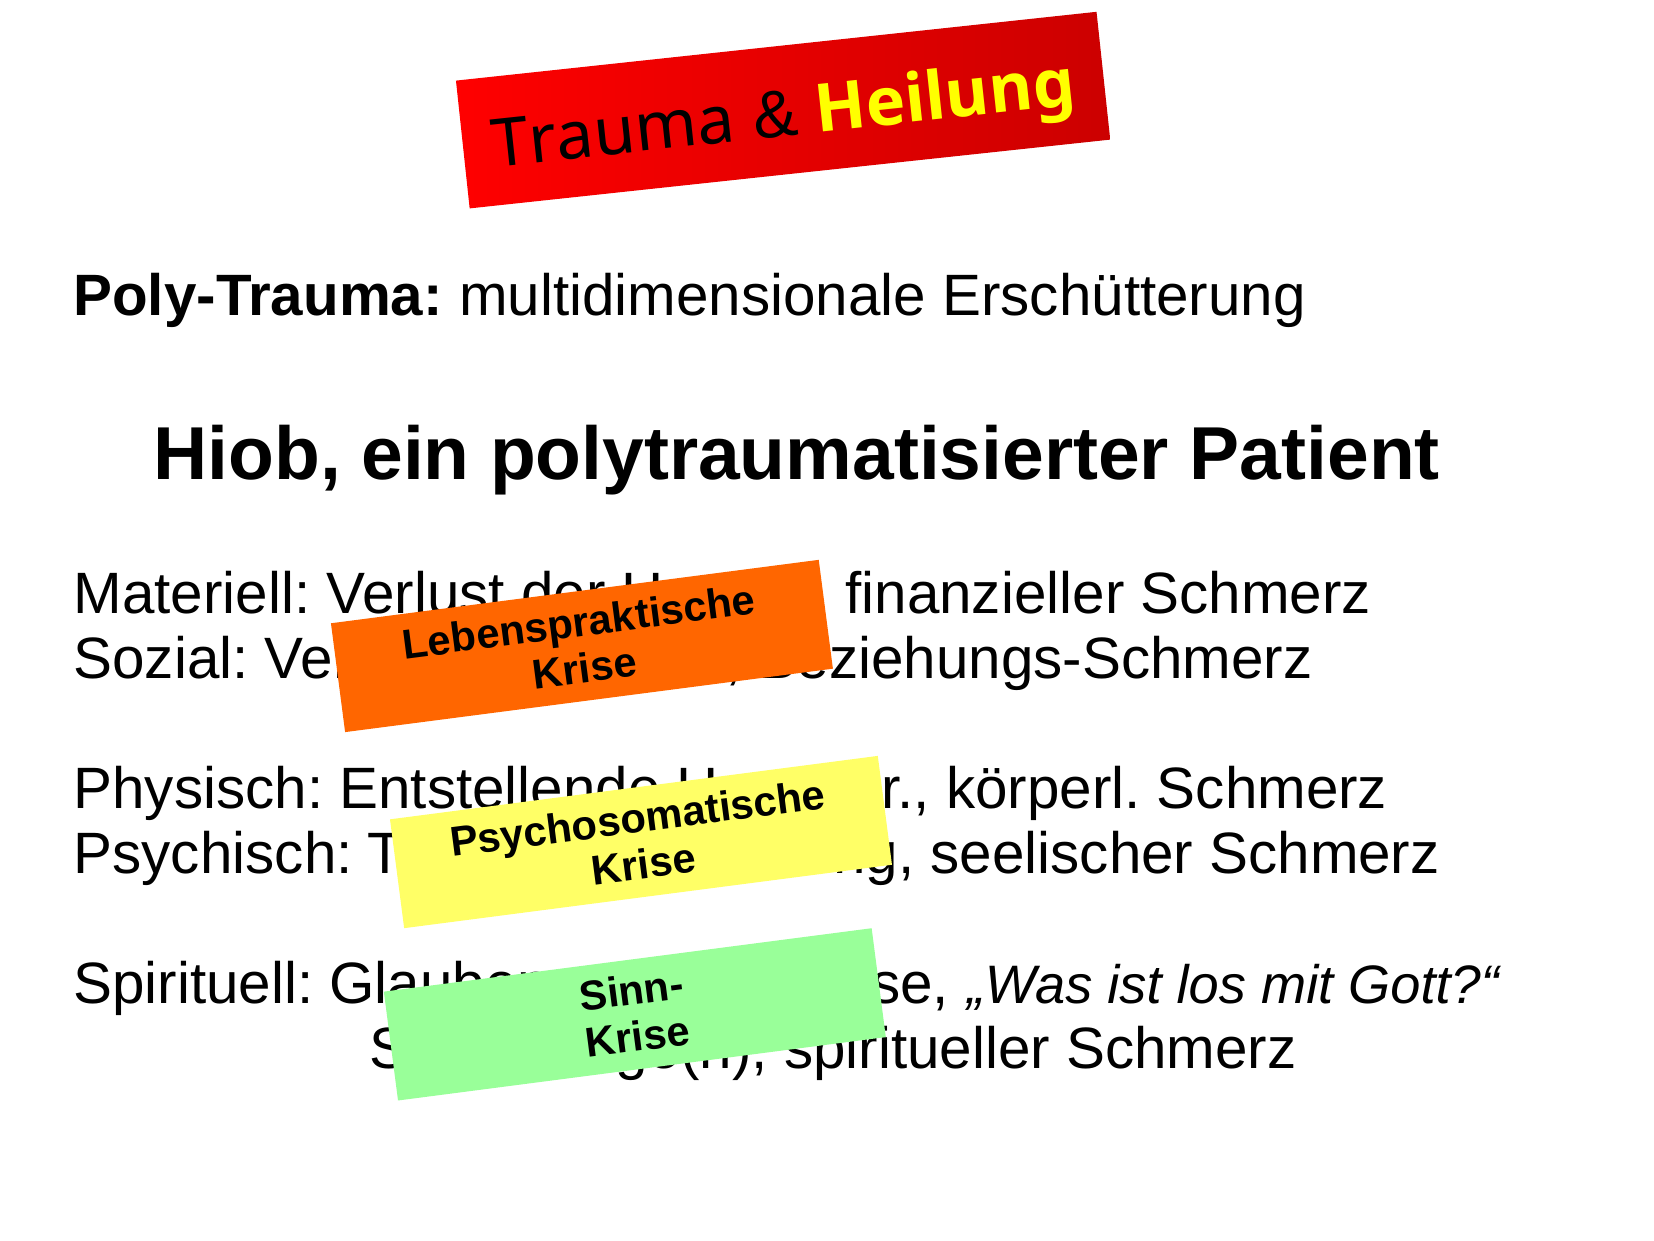

# Trauma & Heilung
Poly-Trauma: multidimensionale Erschütterung
Hiob, ein polytraumatisierter Patient
Materiell: Verlust der Herden, finanzieller Schmerz
Sozial: Verlust der Kinder, Beziehungs-Schmerz
Physisch: Entstellende Hauterkr., körperl. Schmerz
Psychisch: Trauer, Verzweiflung, seelischer Schmerz
Spirituell: Glaubenszweifel, -krise, „Was ist los mit Gott?“
				Schuldfrage(n), spiritueller Schmerz
Lebenspraktische Krise
Psychosomatische Krise
Sinn-
Krise